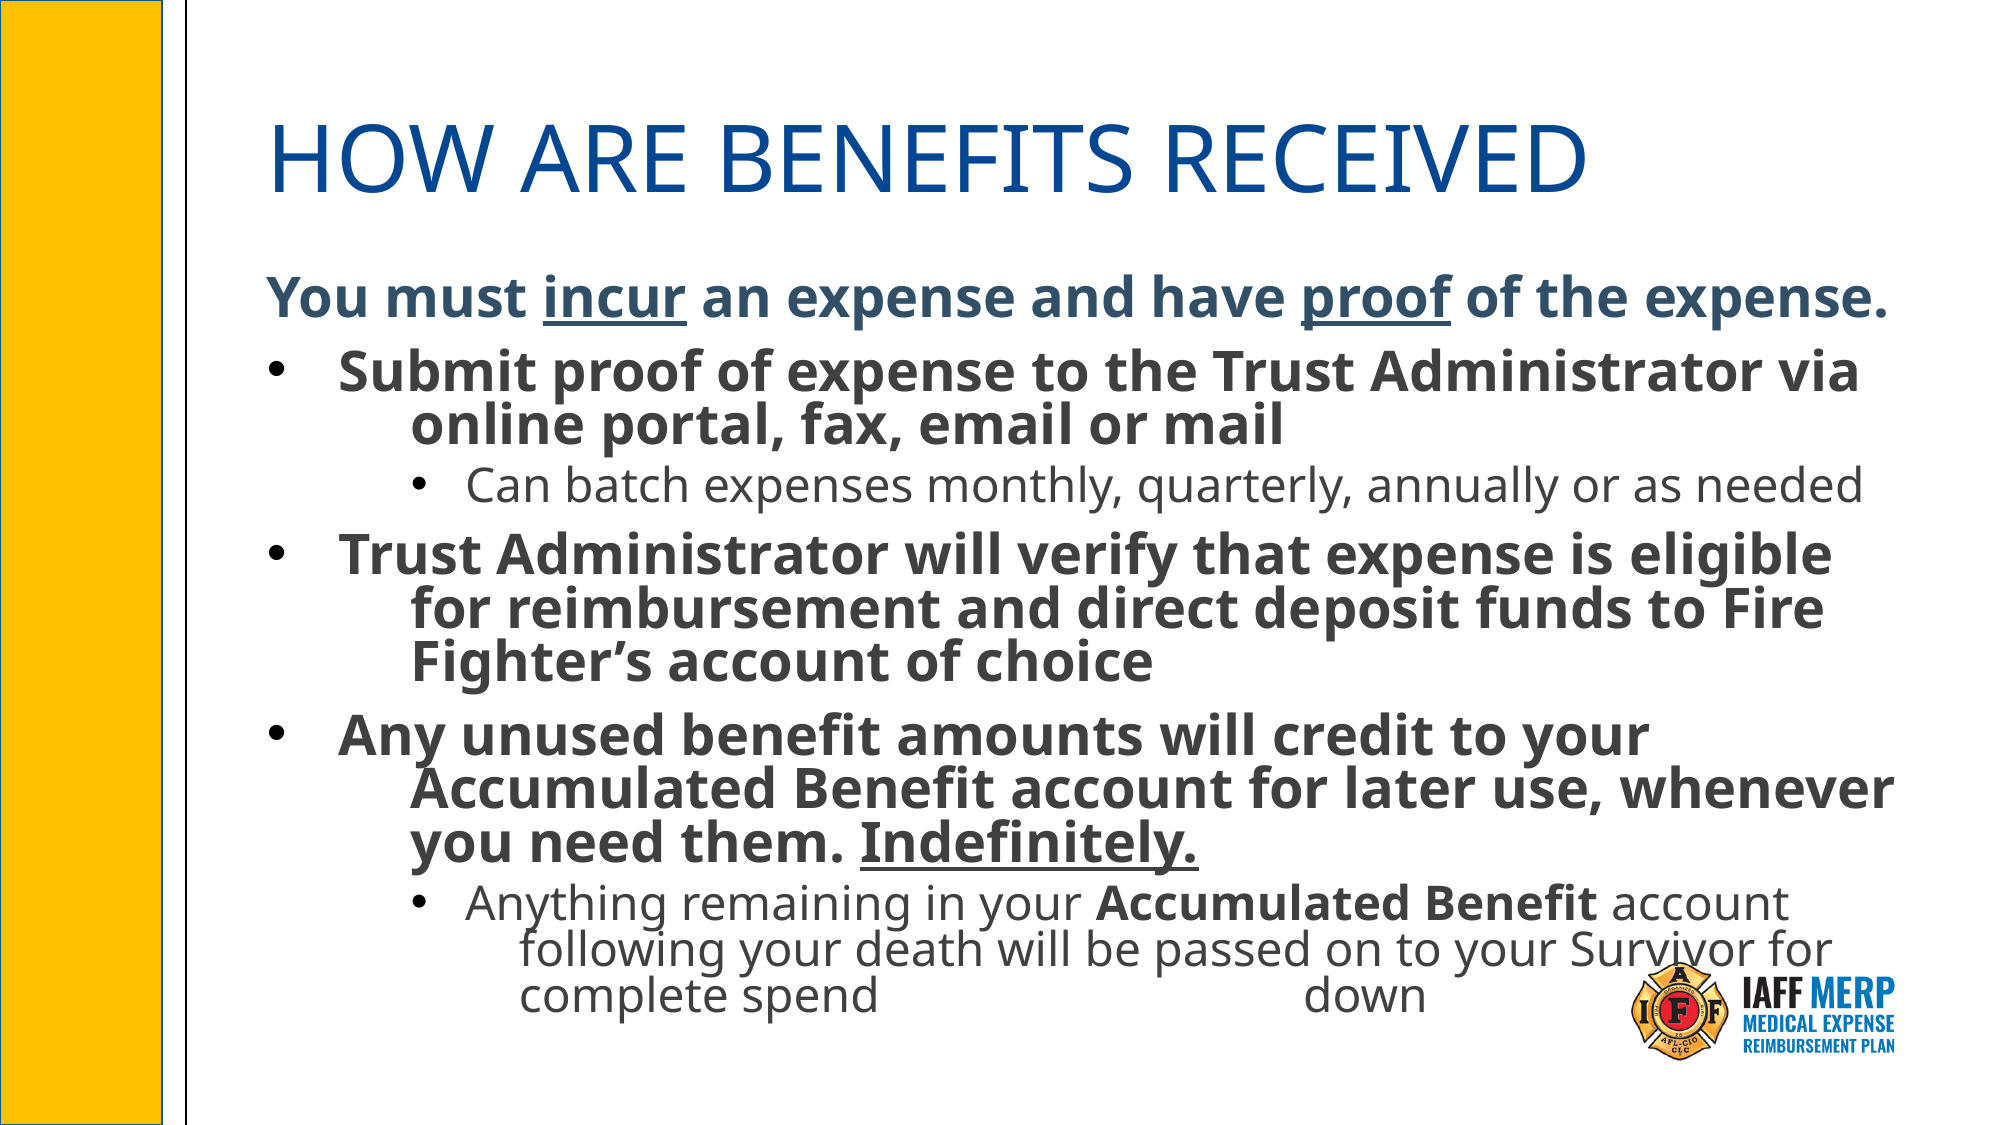

# How are benefits received
You must incur an expense and have proof of the expense.
Submit proof of expense to the Trust Administrator via online portal, fax, email or mail
Can batch expenses monthly, quarterly, annually or as needed
Trust Administrator will verify that expense is eligible for reimbursement and direct deposit funds to Fire Fighter’s account of choice
Any unused benefit amounts will credit to your Accumulated Benefit account for later use, whenever you need them. Indefinitely.
Anything remaining in your Accumulated Benefit account following your death will be passed on to your Survivor for complete spend down